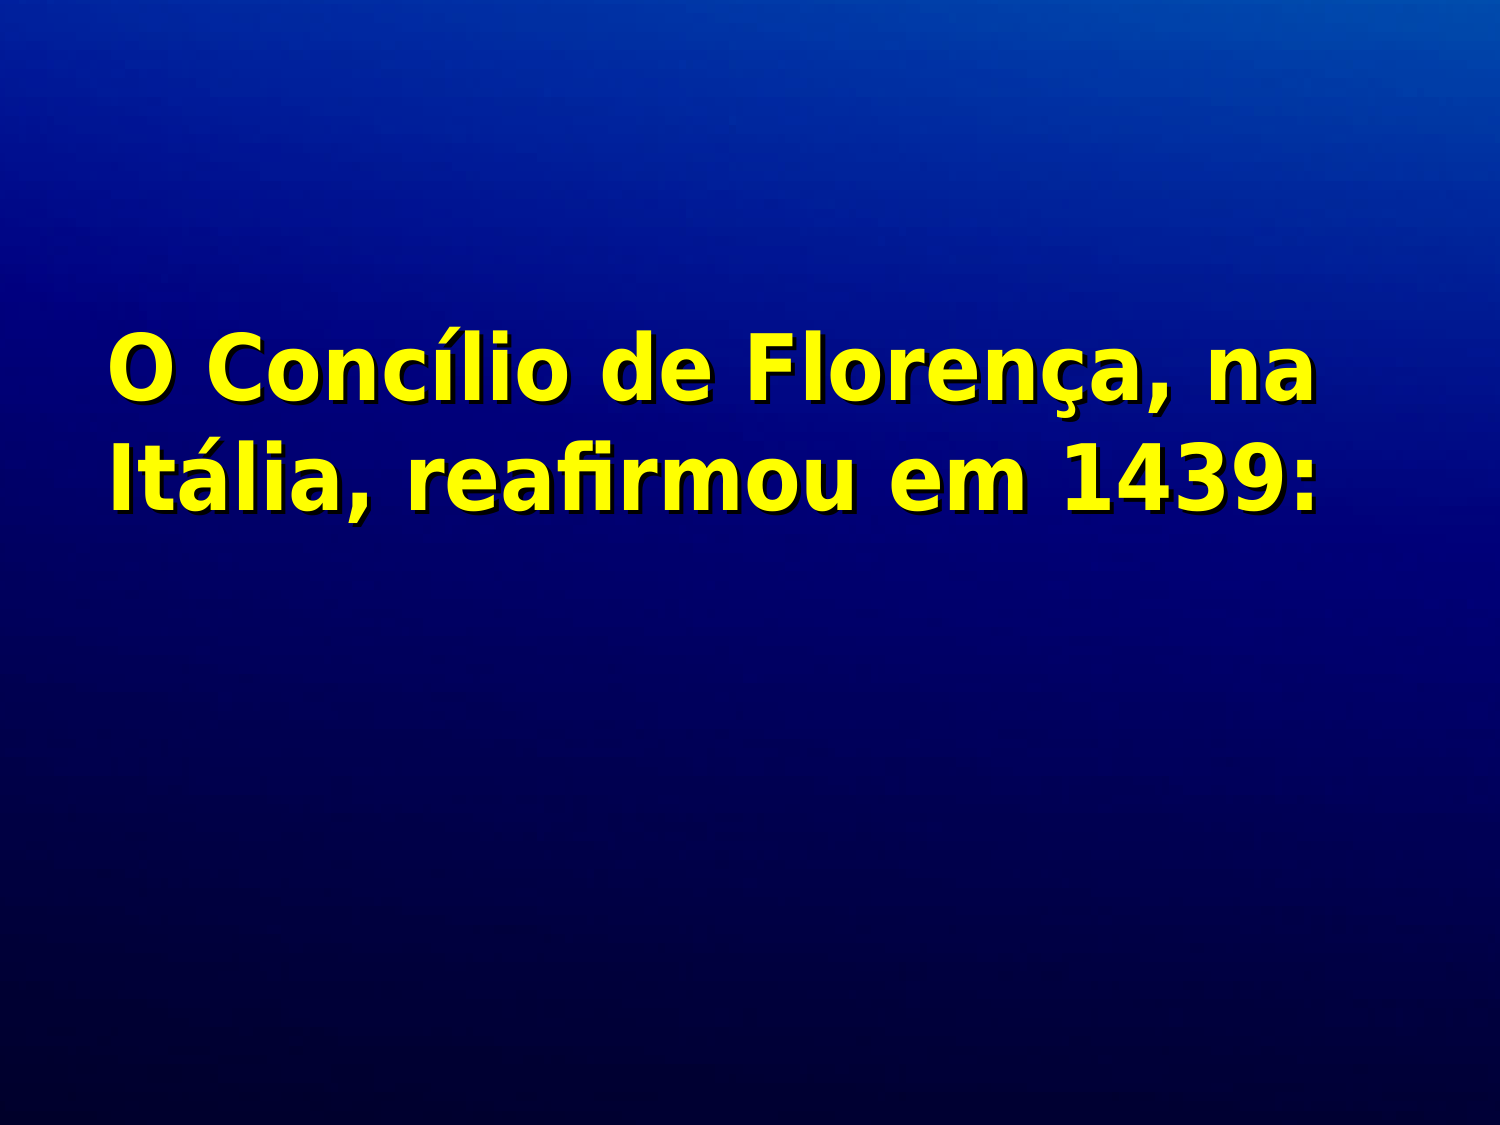

O Concílio de Florença, na Itália, reafirmou em 1439: